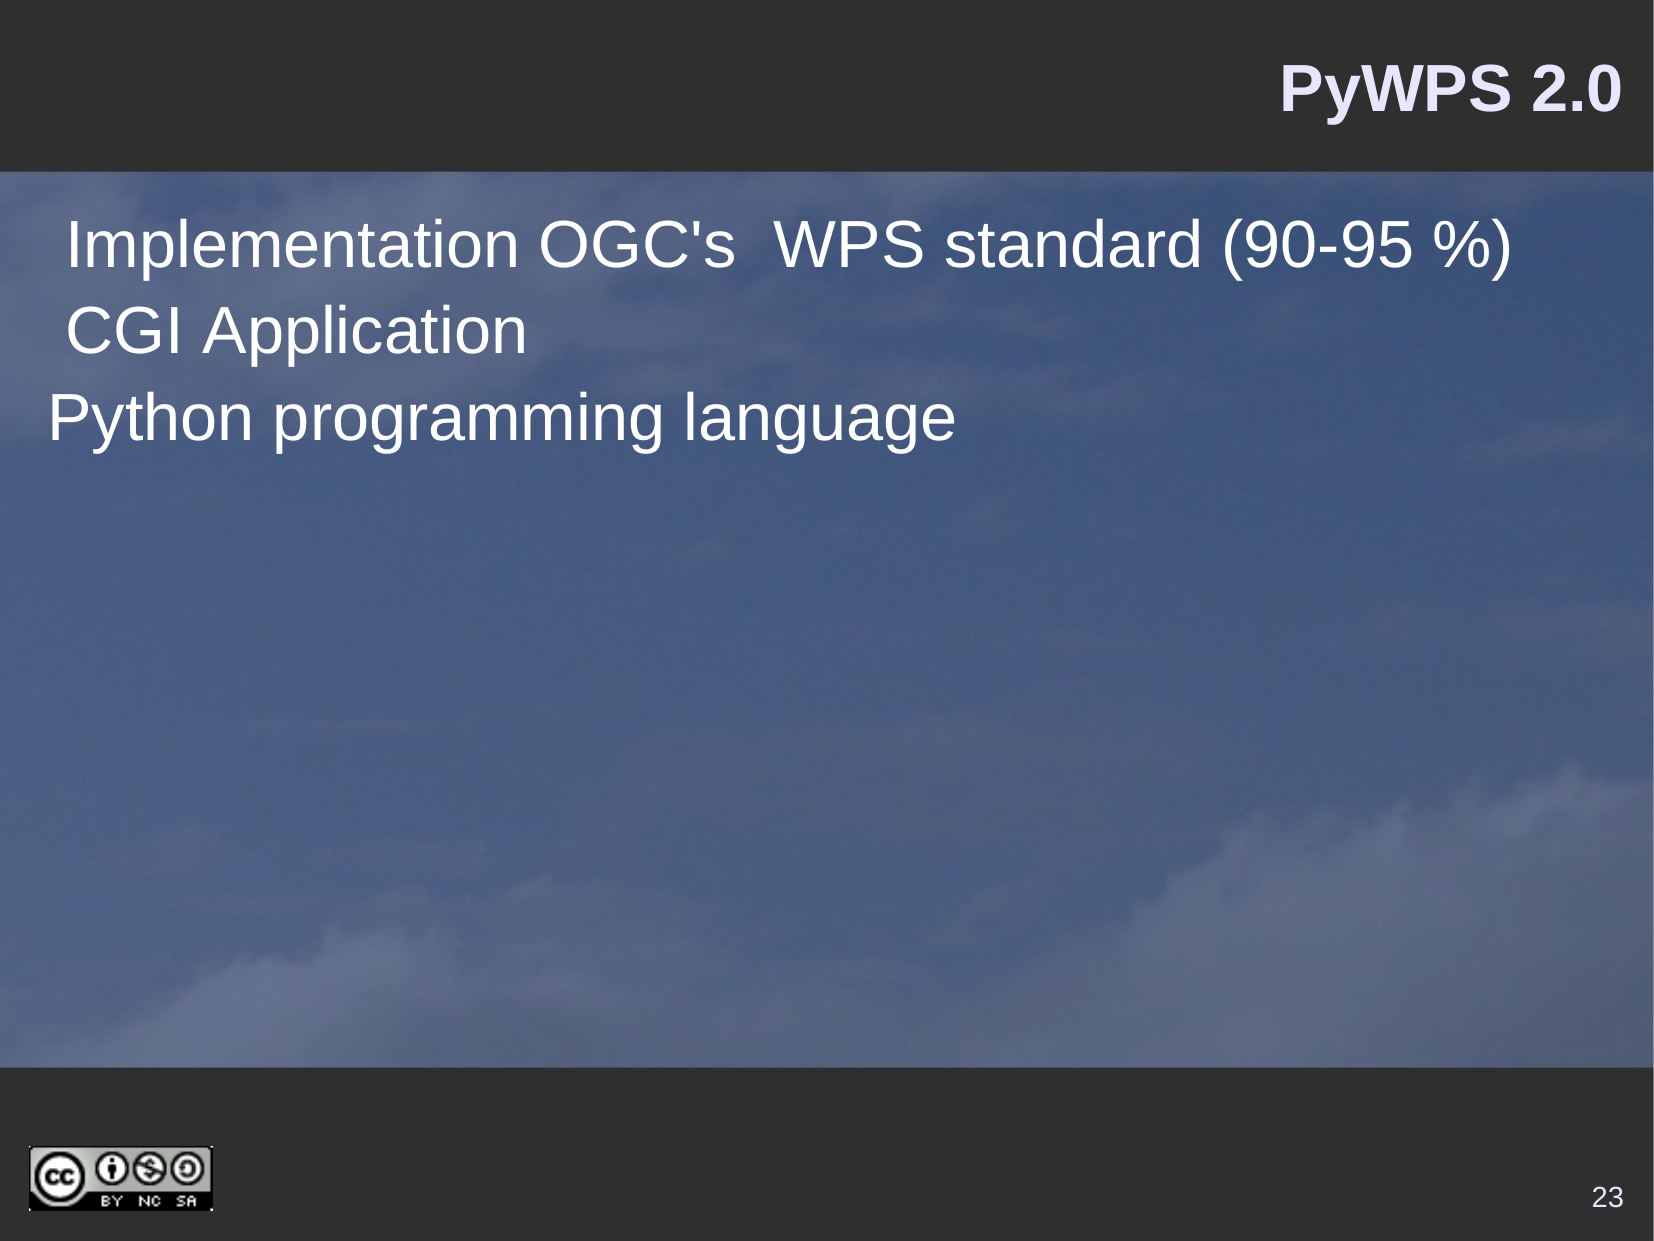

# PyWPS 2.0
 Implementation OGC's WPS standard (90-95 %)
 CGI Application
Python programming language
2006-06-01
23